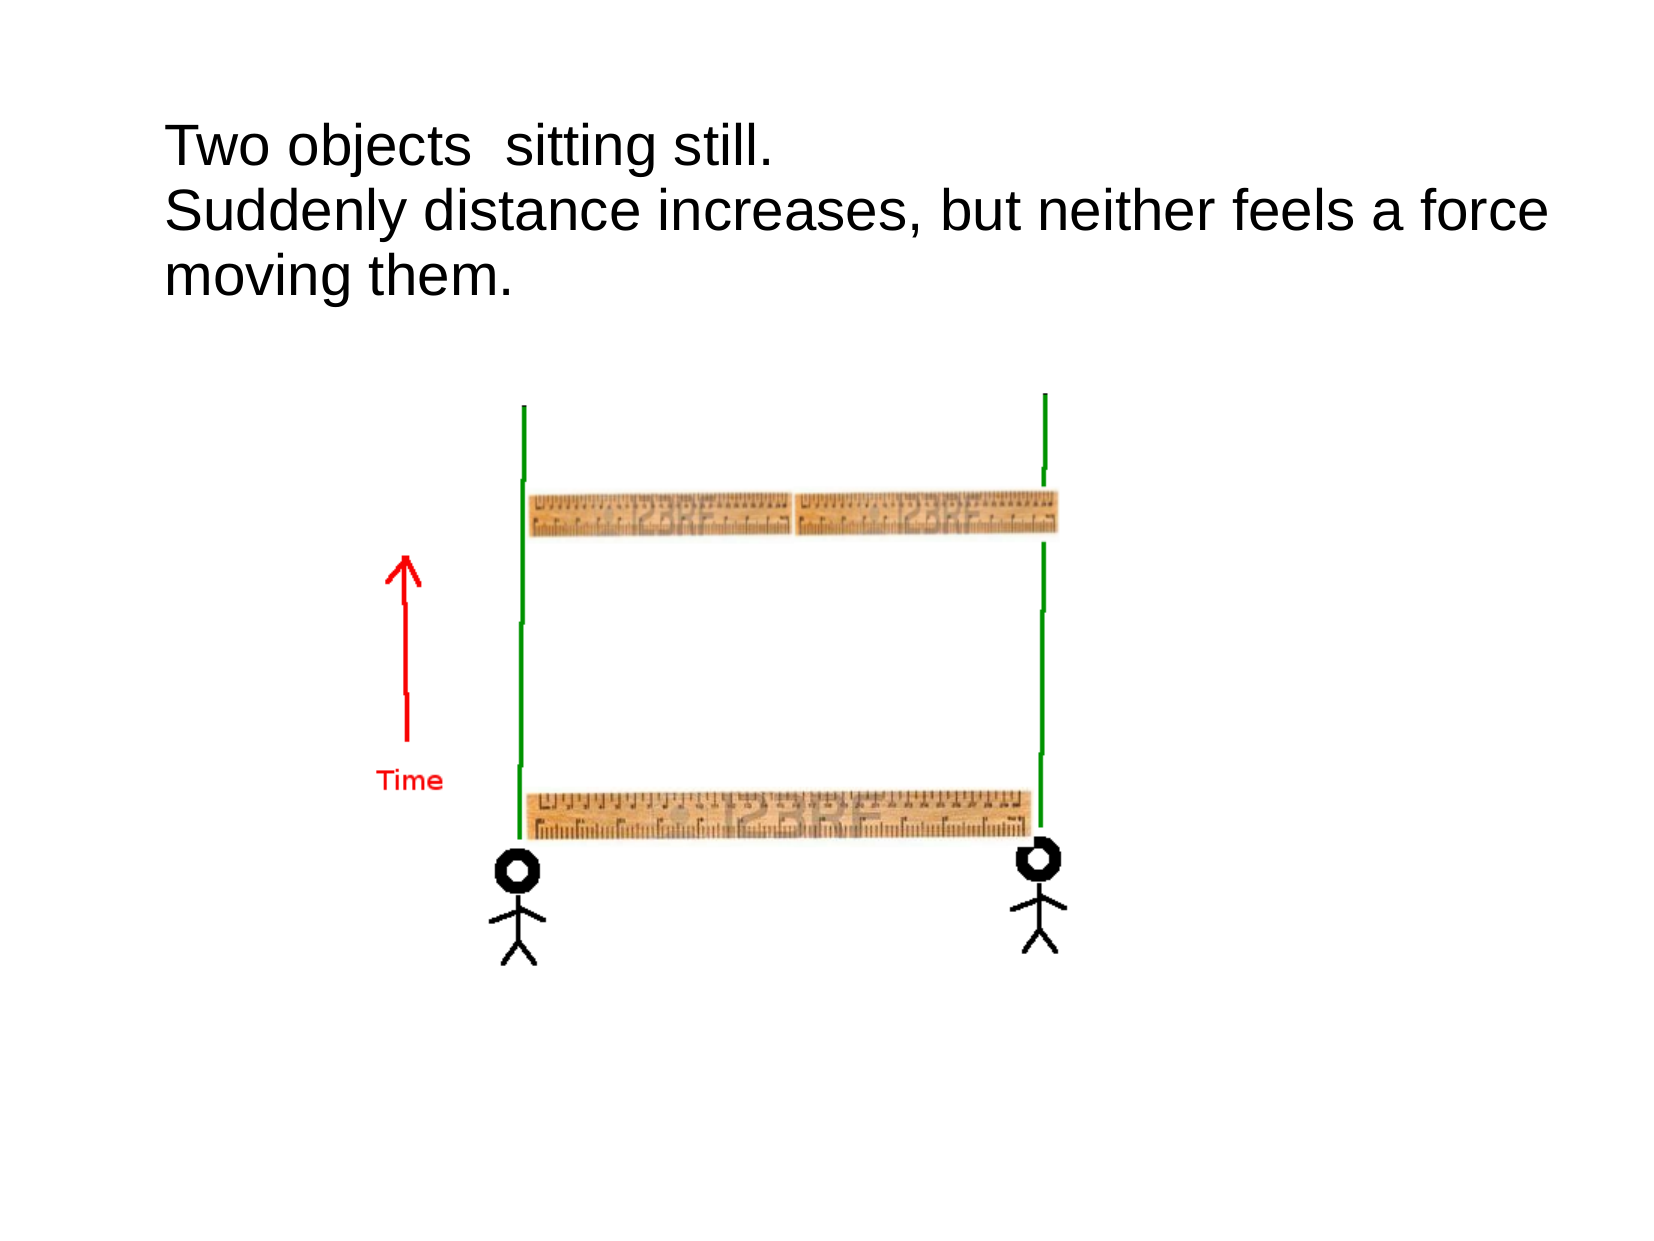

Two objects sitting still.
Suddenly distance increases, but neither feels a force
moving them.